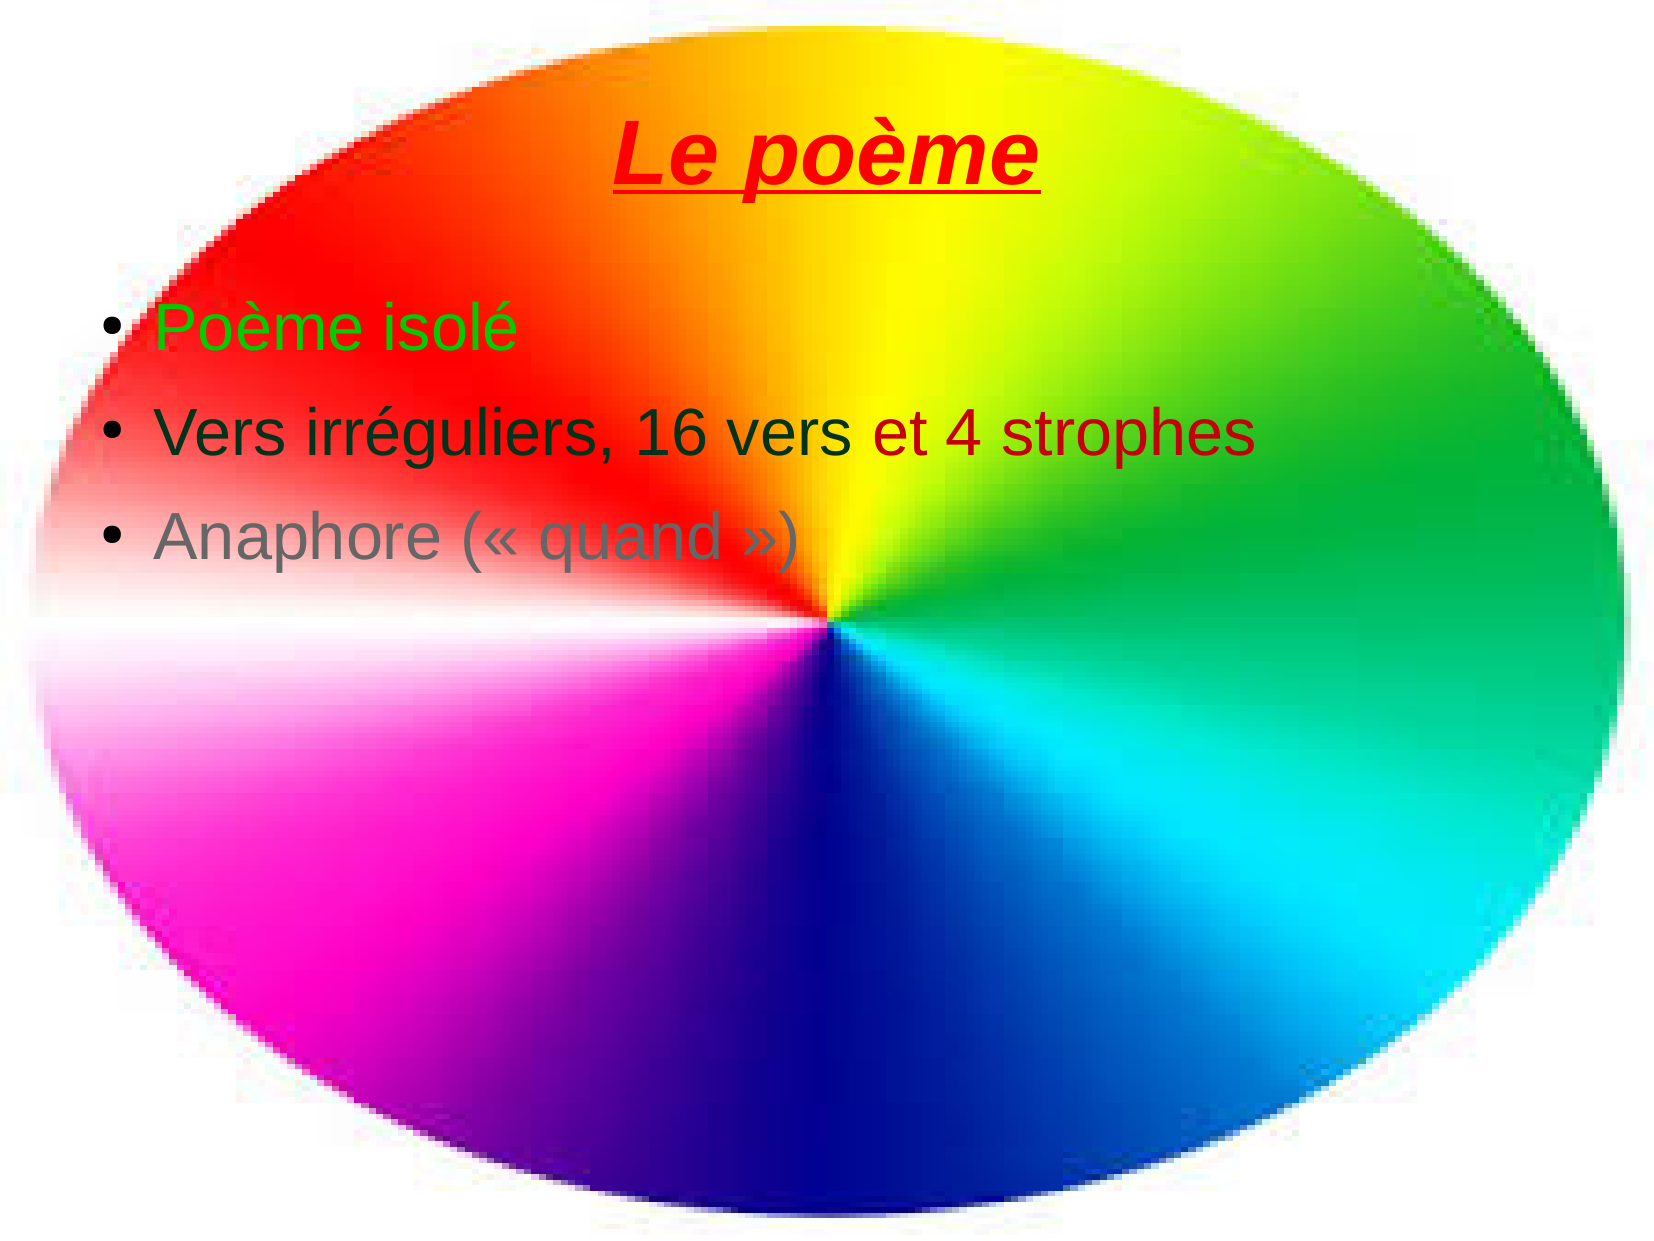

# Le poème
Poème isolé
Vers irréguliers, 16 vers et 4 strophes
Anaphore (« quand »)